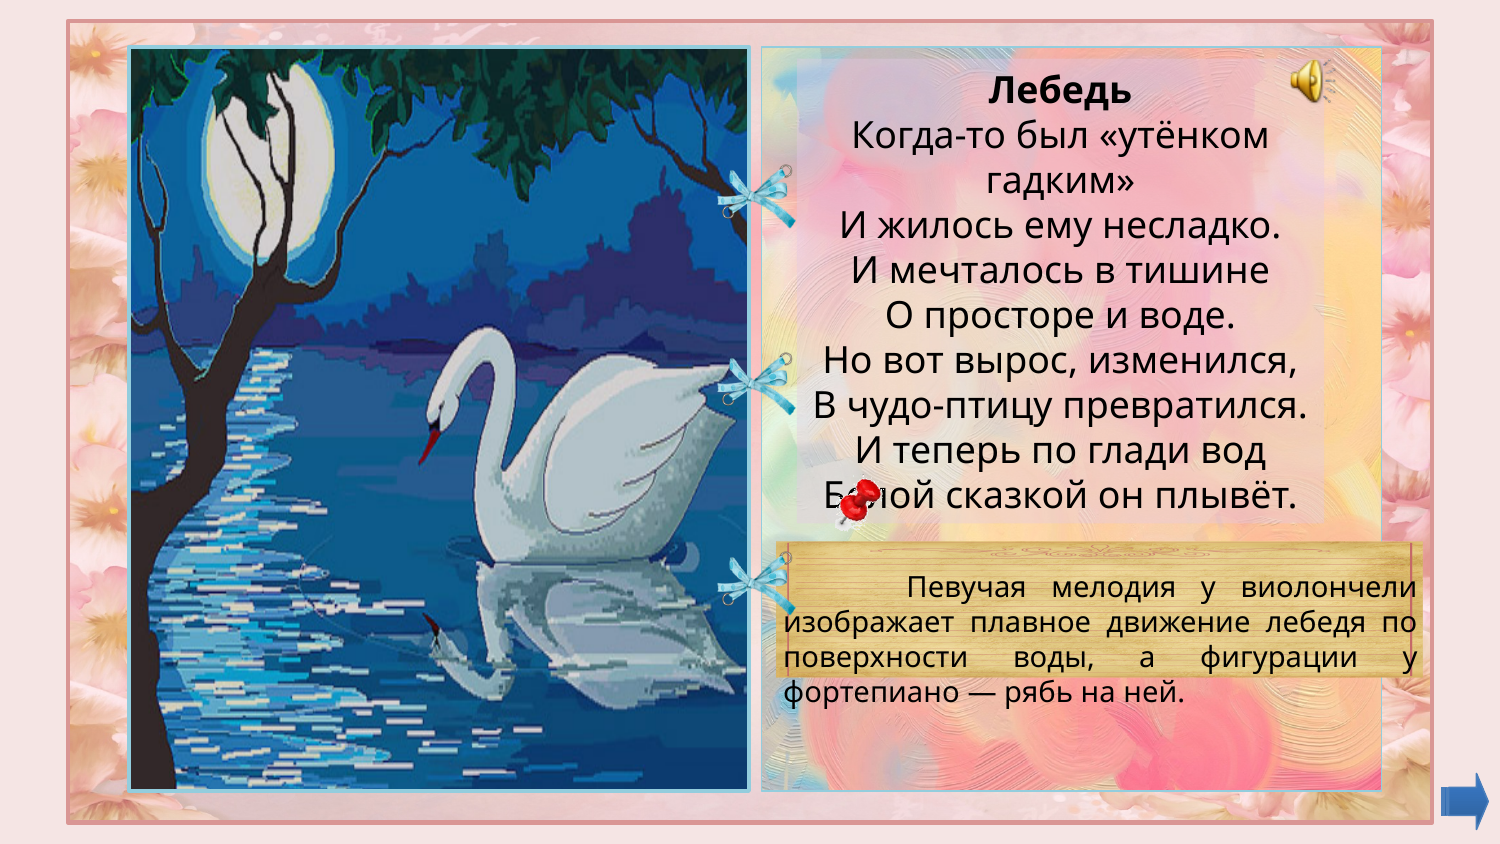

Лебедь
Когда-то был «утёнком гадким»
И жилось ему несладко.
И мечталось в тишине
О просторе и воде.
Но вот вырос, изменился,
В чудо-птицу превратился.
И теперь по глади вод
Белой сказкой он плывёт.
 Певучая мелодия у виолончели изображает плавное движение лебедя по поверхности воды, а фигурации у фортепиано ― рябь на ней.